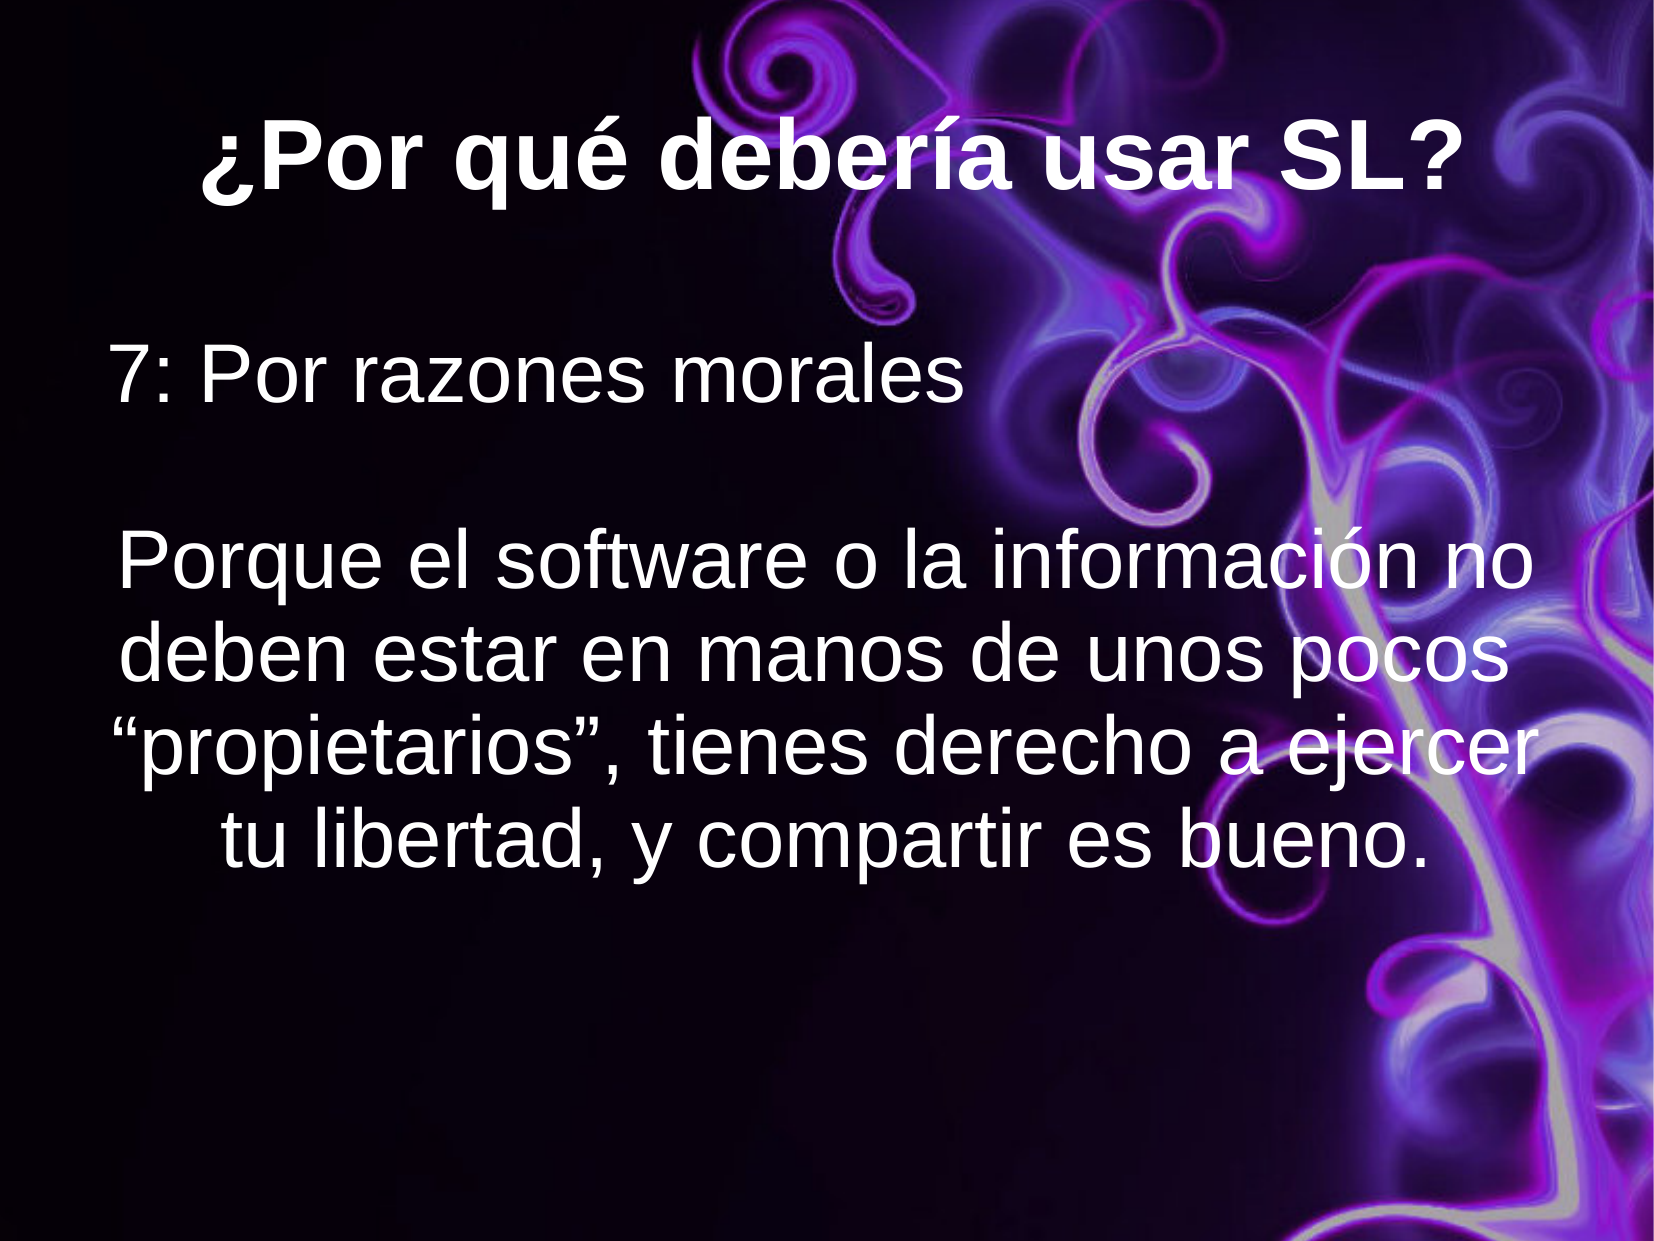

¿Por qué debería usar SL?
# 7: Por razones morales
Porque el software o la información no deben estar en manos de unos pocos “propietarios”, tienes derecho a ejercer tu libertad, y compartir es bueno.